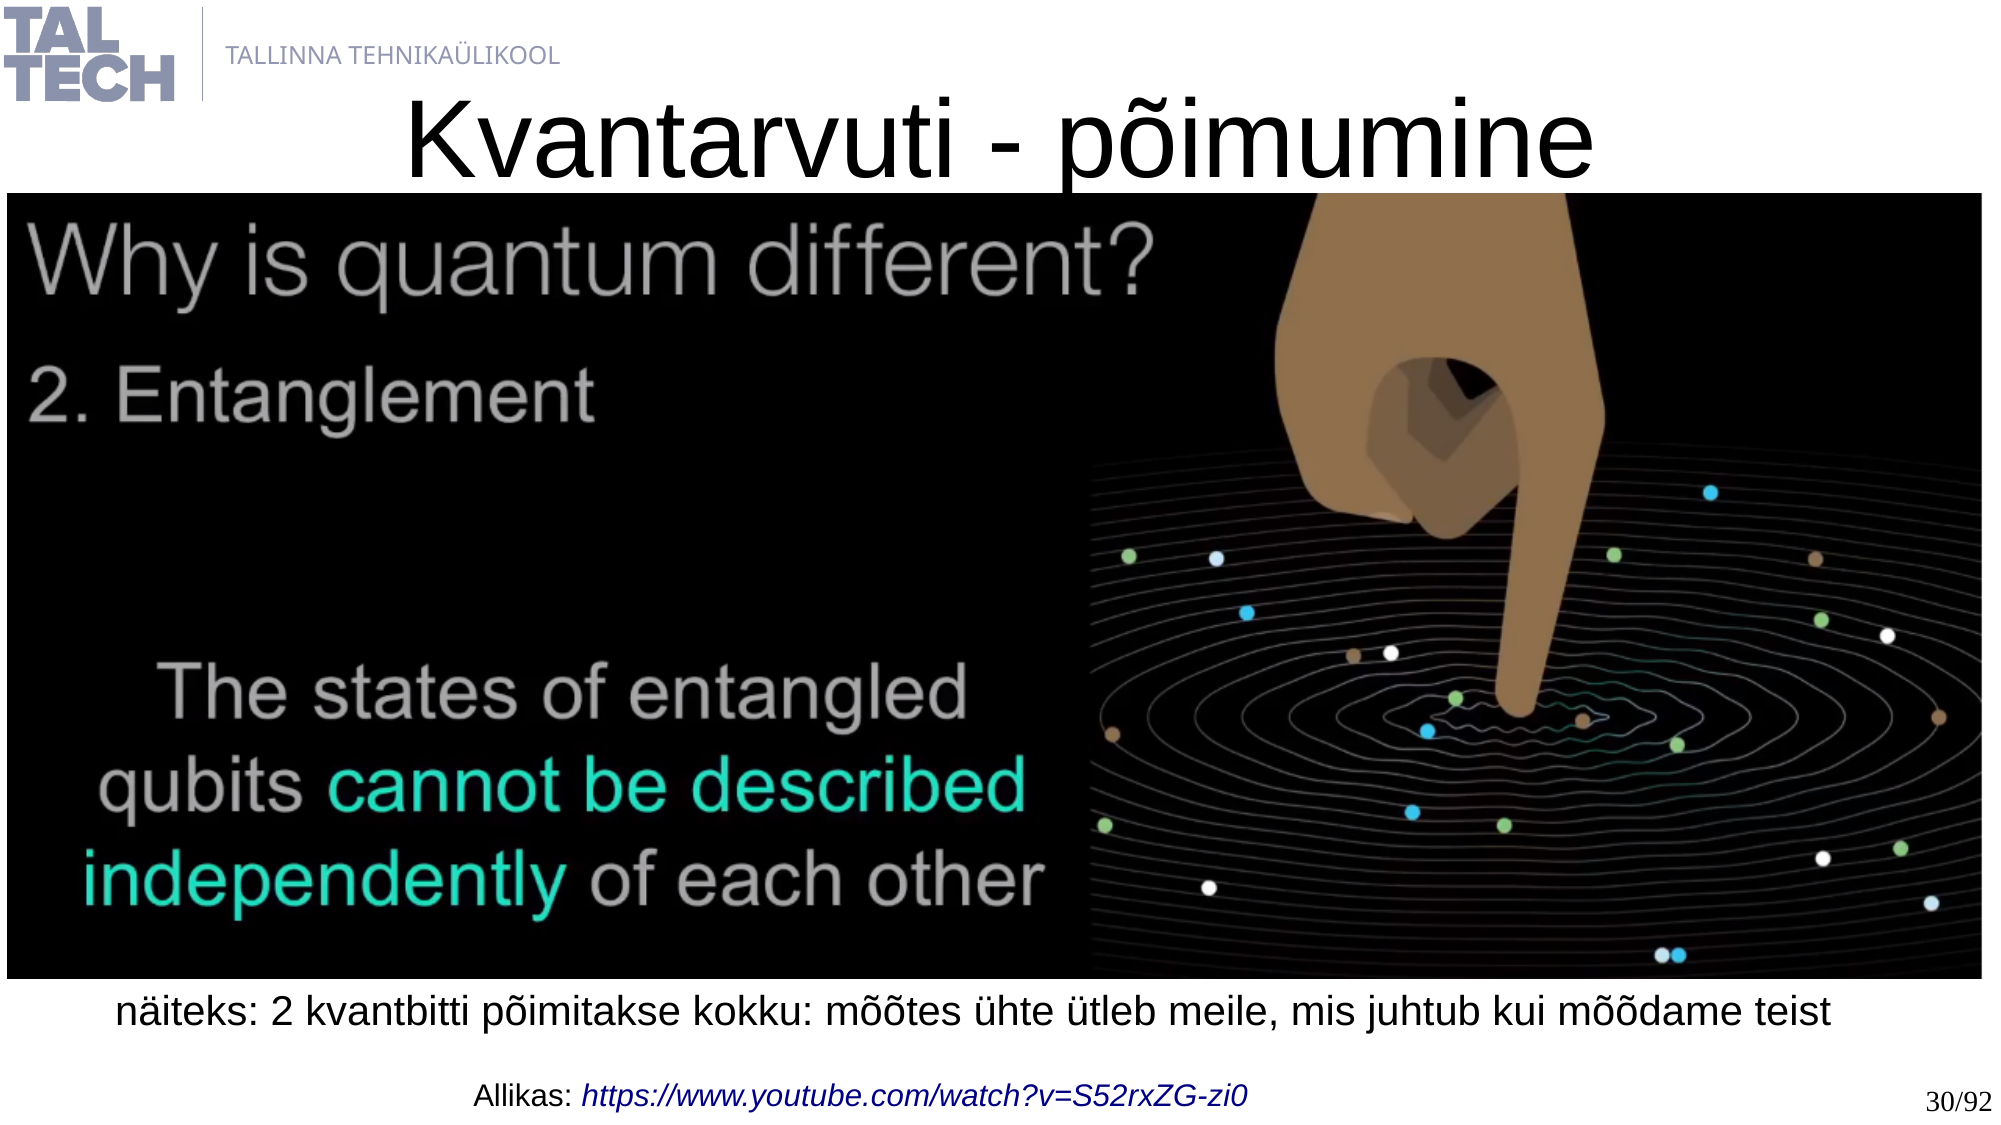

# Kvantarvuti - põimumine
näiteks: 2 kvantbitti põimitakse kokku: mõõtes ühte ütleb meile, mis juhtub kui mõõdame teist
Allikas: https://www.youtube.com/watch?v=S52rxZG-zi0
30